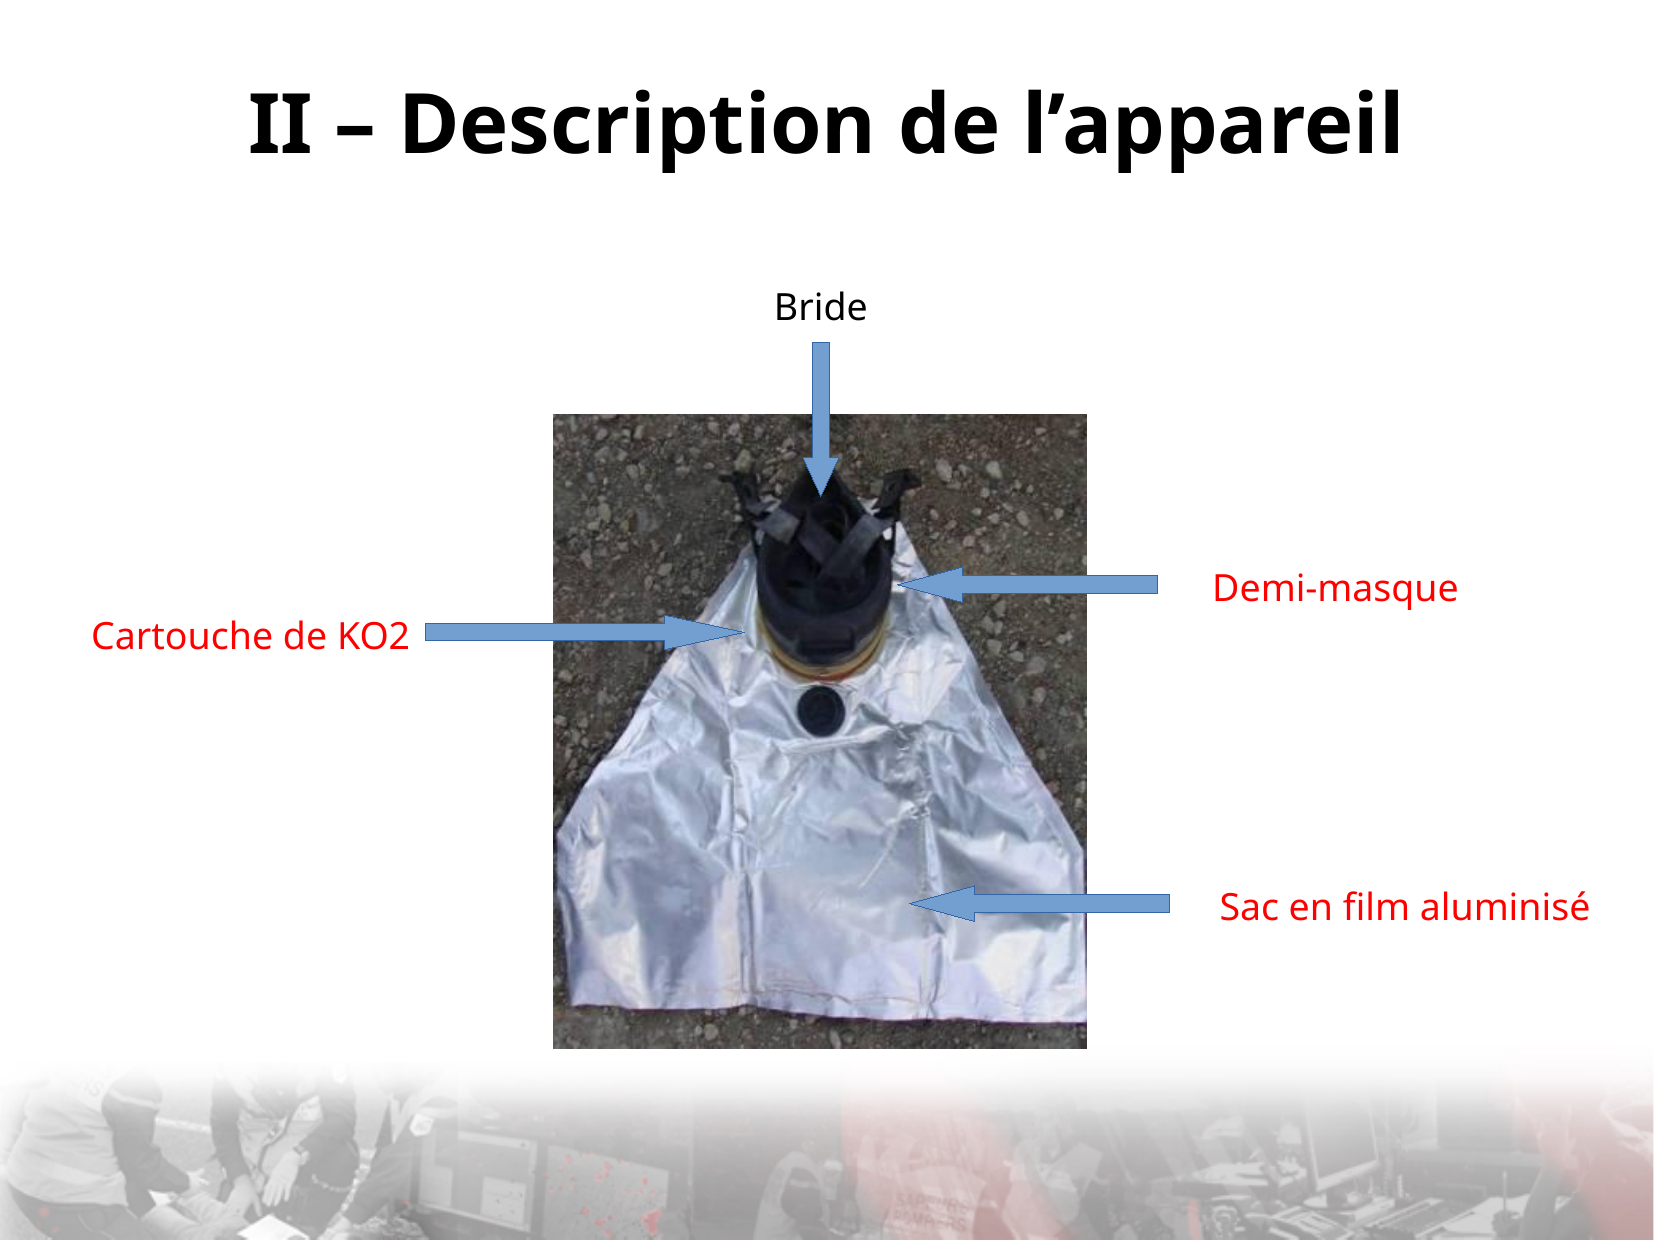

# II – Description de l’appareil
Bride
Demi-masque
Cartouche de KO2
Sac en film aluminisé